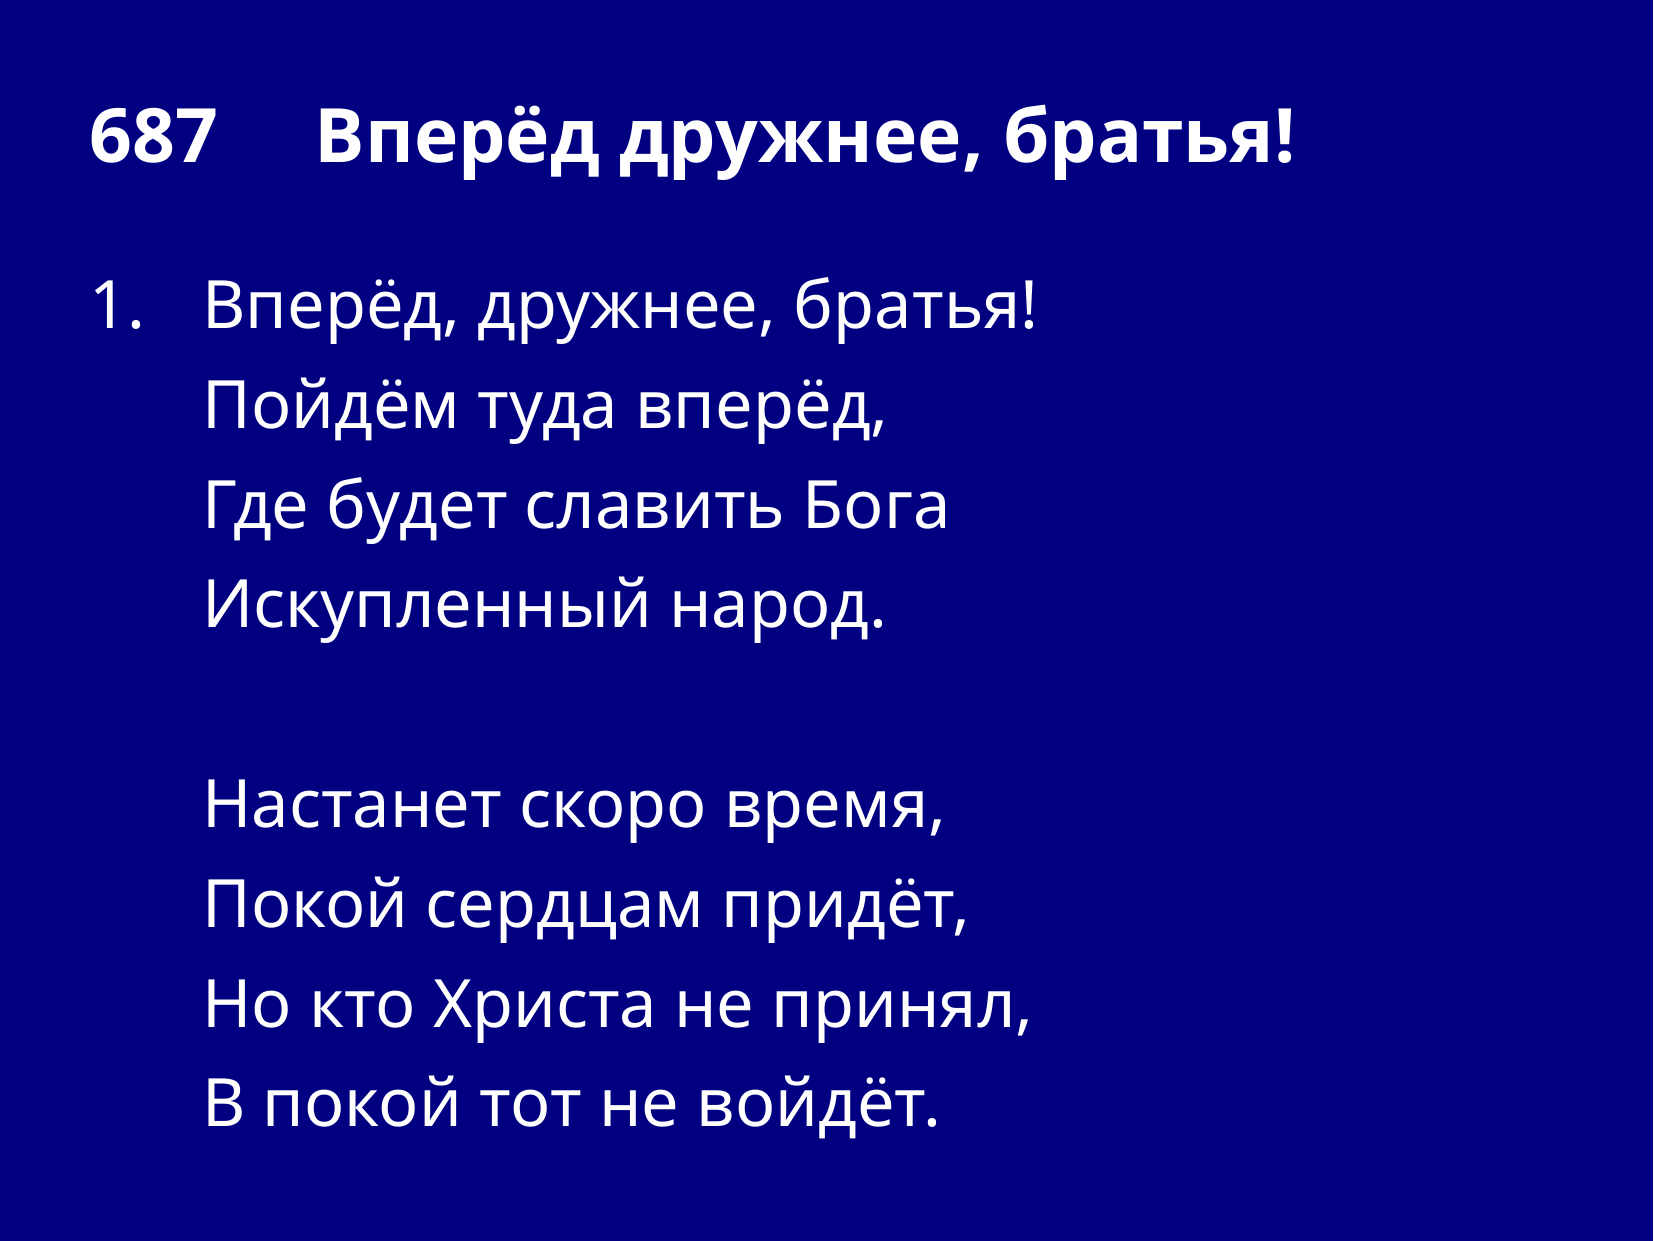

687	Вперёд дружнее, братья!
1.	Вперёд, дружнее, братья!
	Пойдём туда вперёд,
	Где будет славить Бога
	Искупленный народ.
	Настанет скоро время,
	Покой сердцам придёт,
	Но кто Христа не принял,
	В покой тот не войдёт.